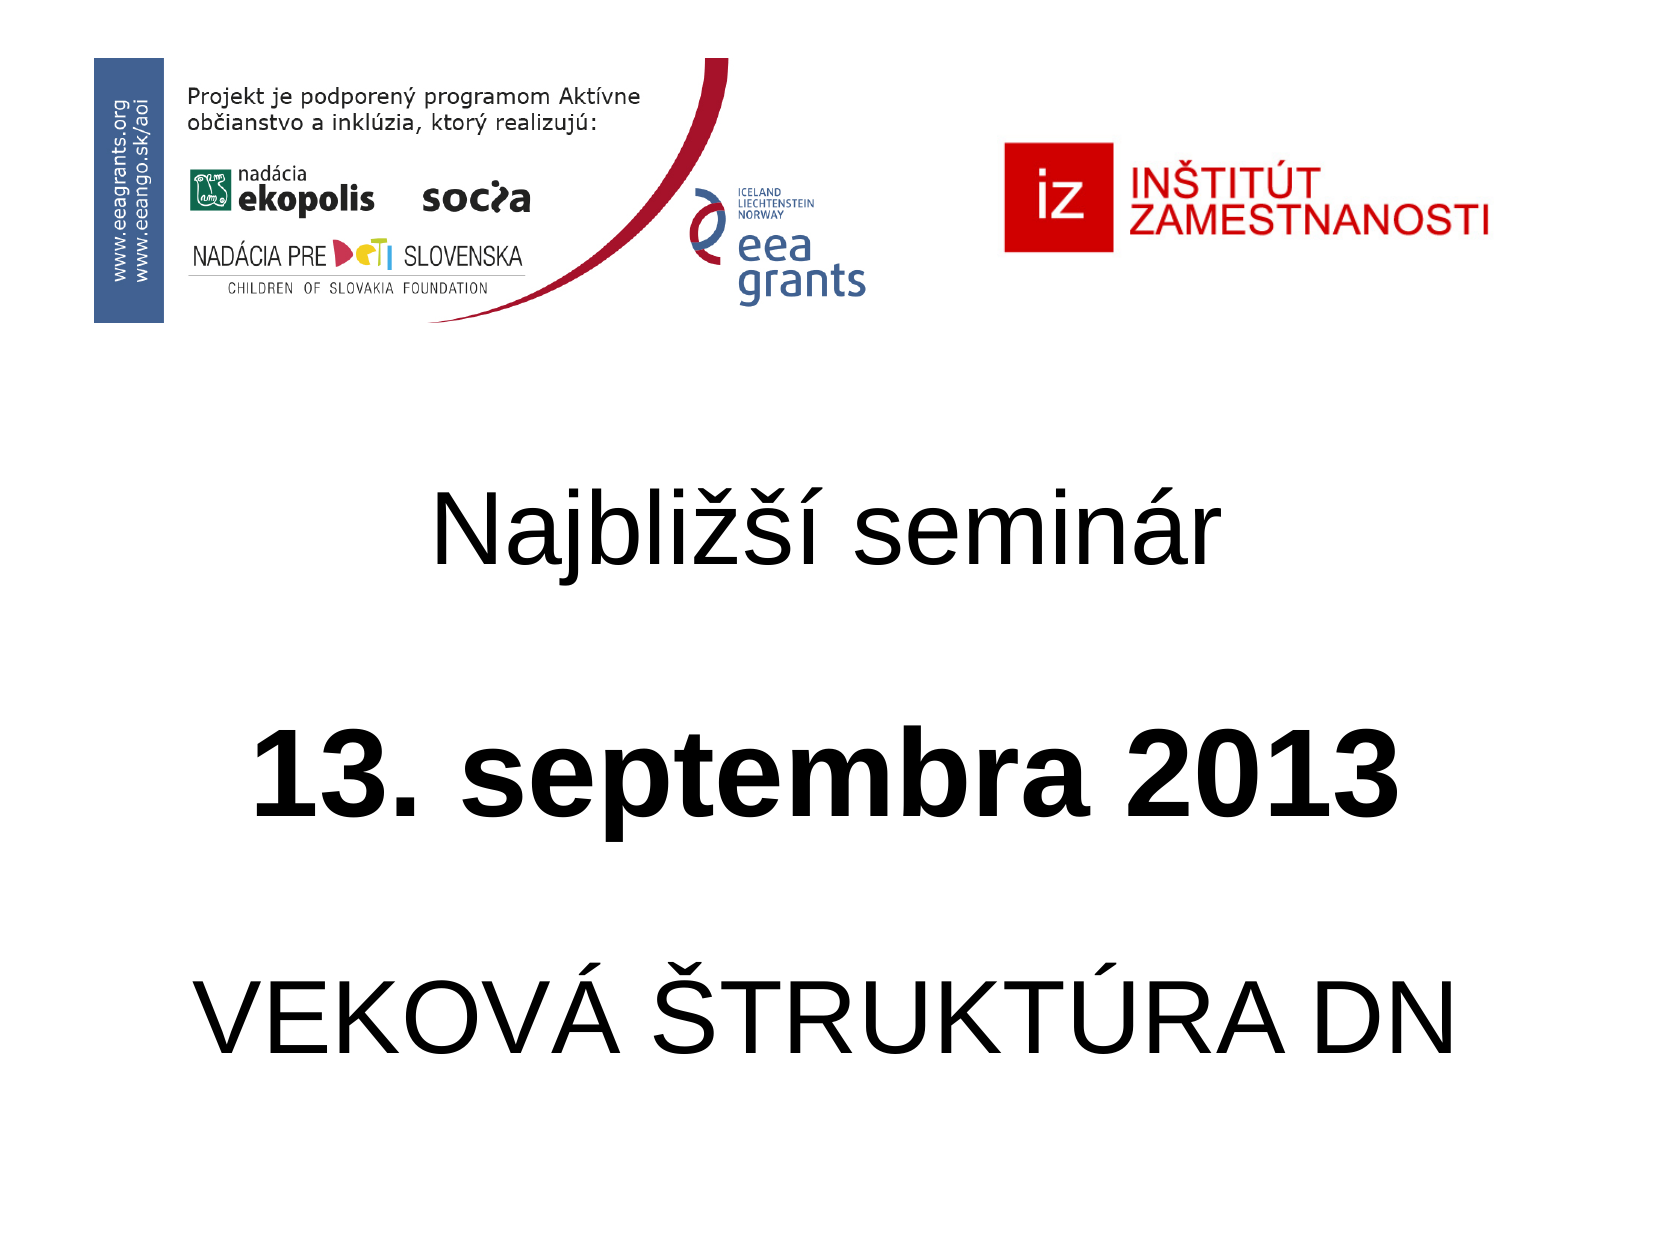

# Najbližší seminár
13. septembra 2013
VEKOVÁ ŠTRUKTÚRA DN